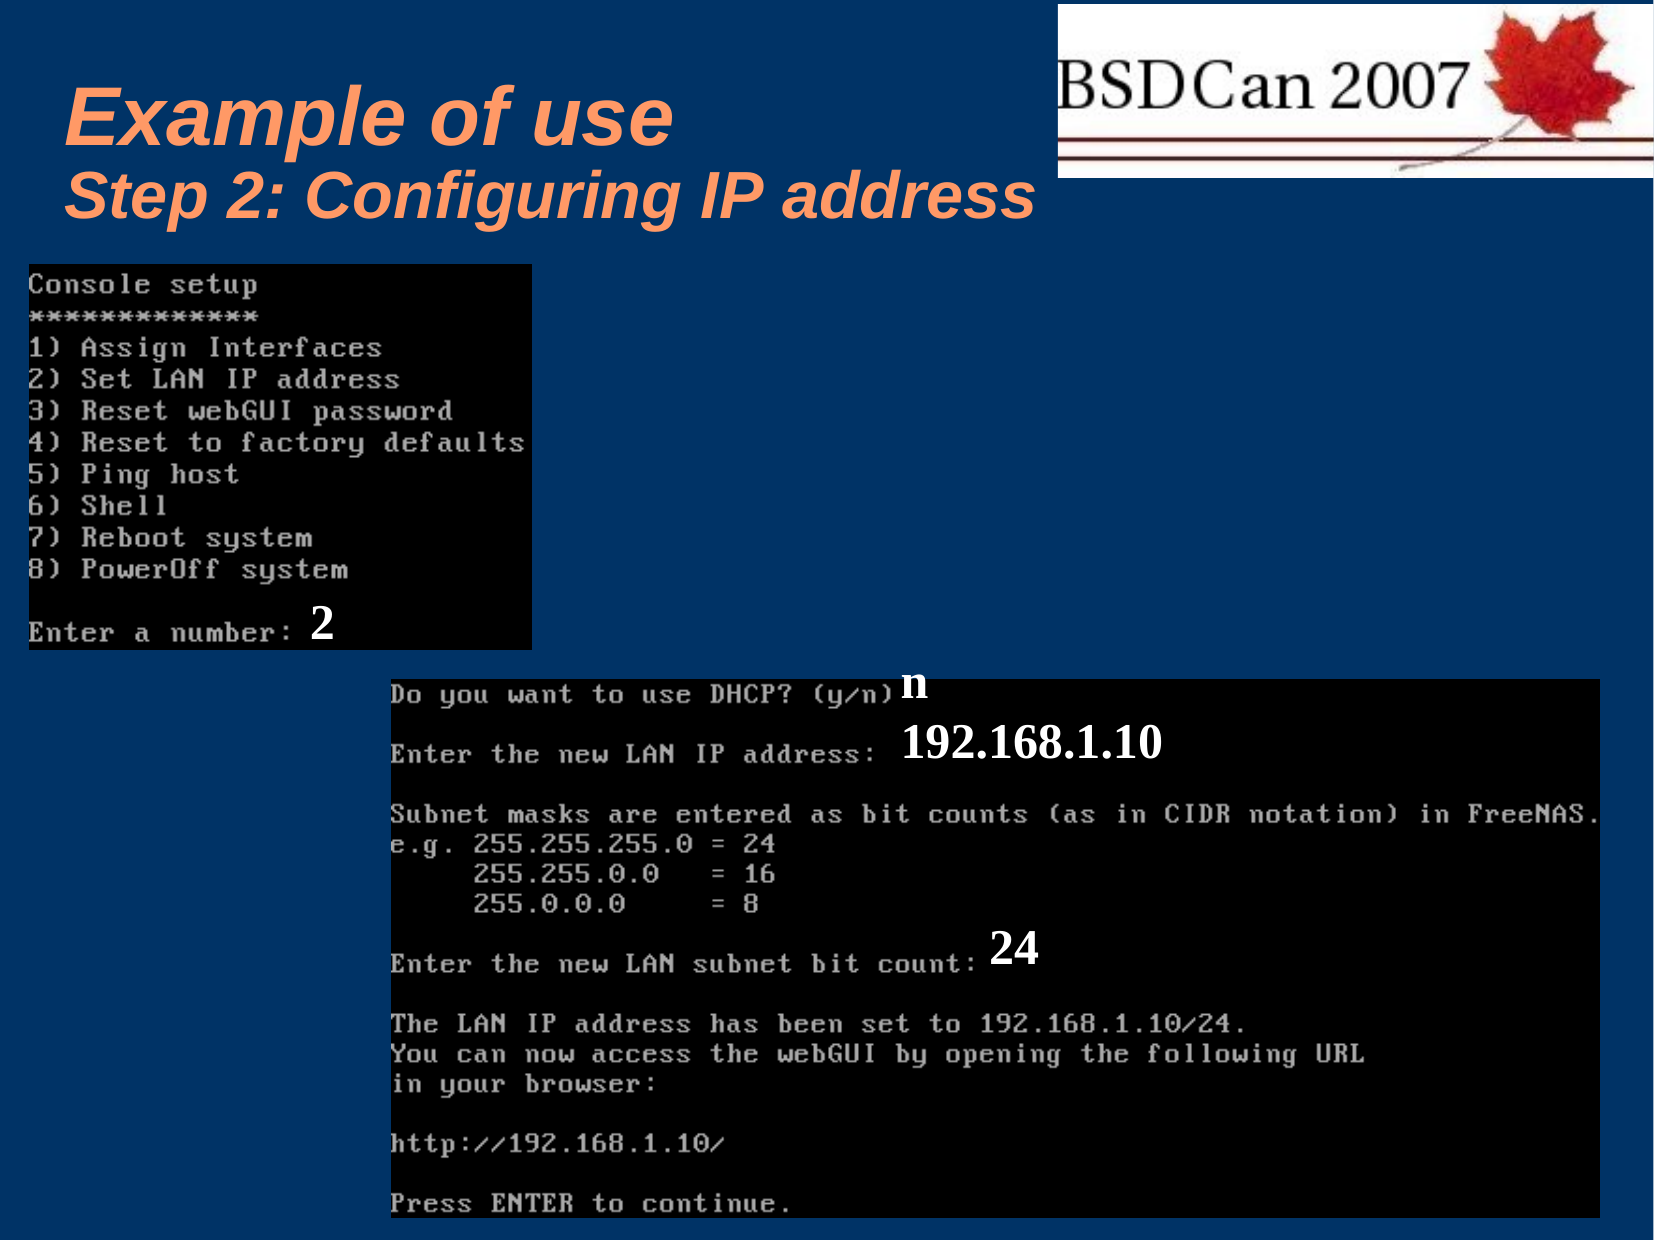

# Example of use Step 2: Configuring IP address
2
n
192.168.1.10
24